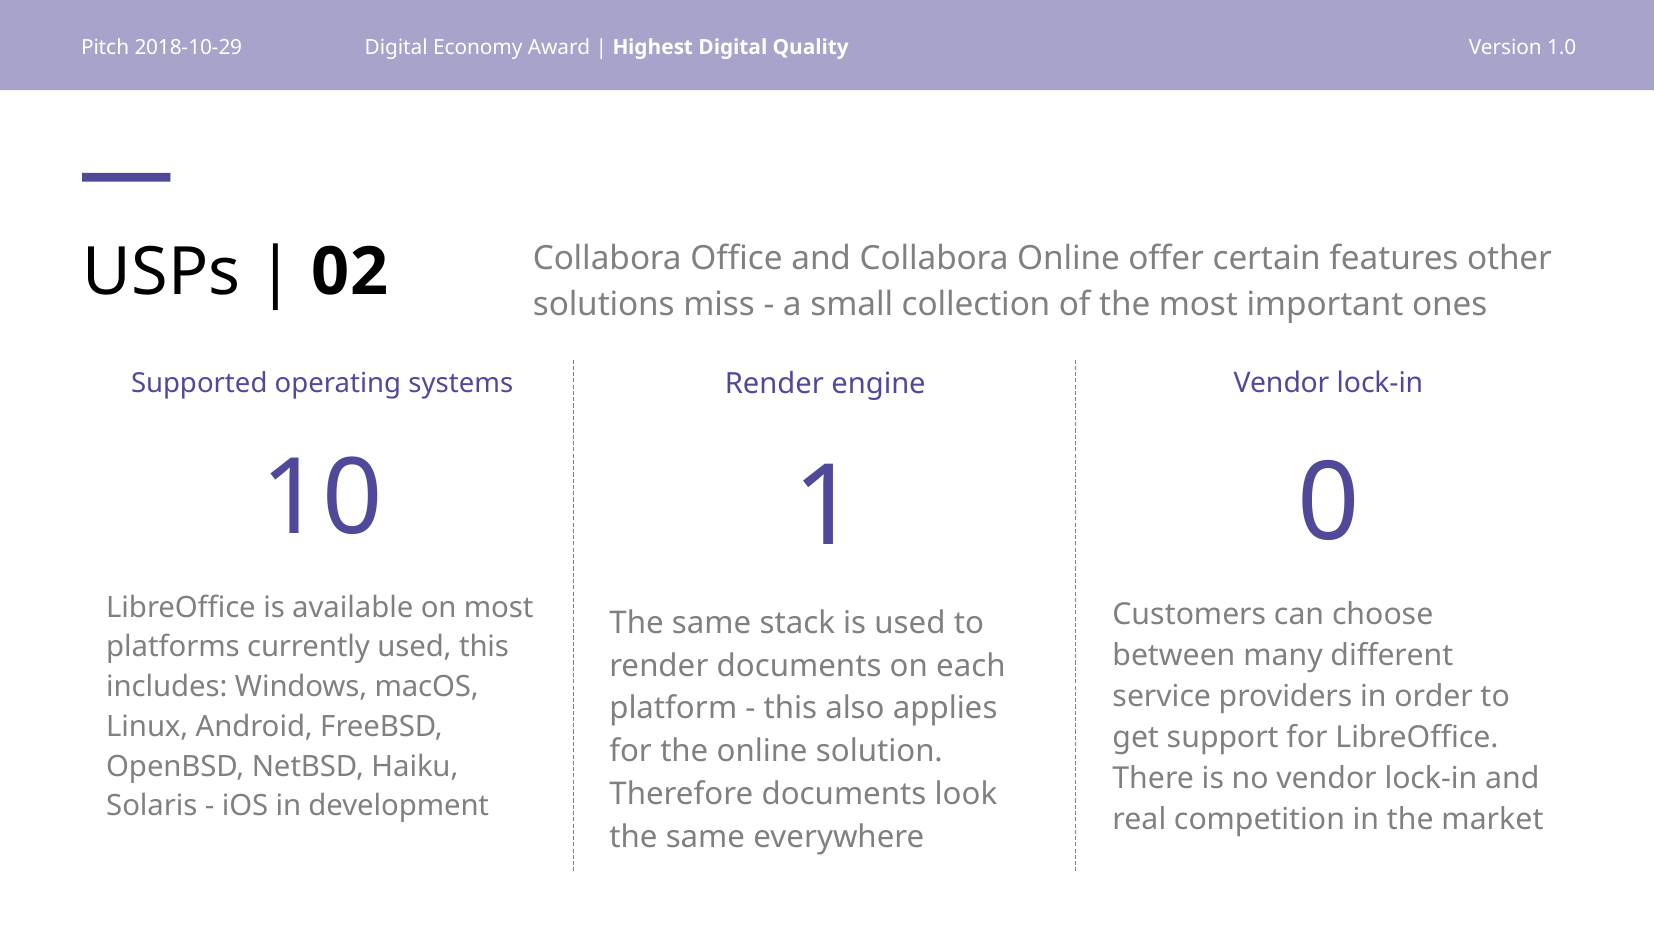

# USPs | 02
Collabora Office and Collabora Online offer certain features other
solutions miss - a small collection of the most important ones
Supported operating systems
10
LibreOffice is available on most platforms currently used, this includes: Windows, macOS, Linux, Android, FreeBSD, OpenBSD, NetBSD, Haiku, Solaris - iOS in development
Render engine
1
The same stack is used to render documents on each platform - this also applies for the online solution. Therefore documents look the same everywhere
Vendor lock-in
0
Customers can choose between many different service providers in order to get support for LibreOffice. There is no vendor lock-in and real competition in the market